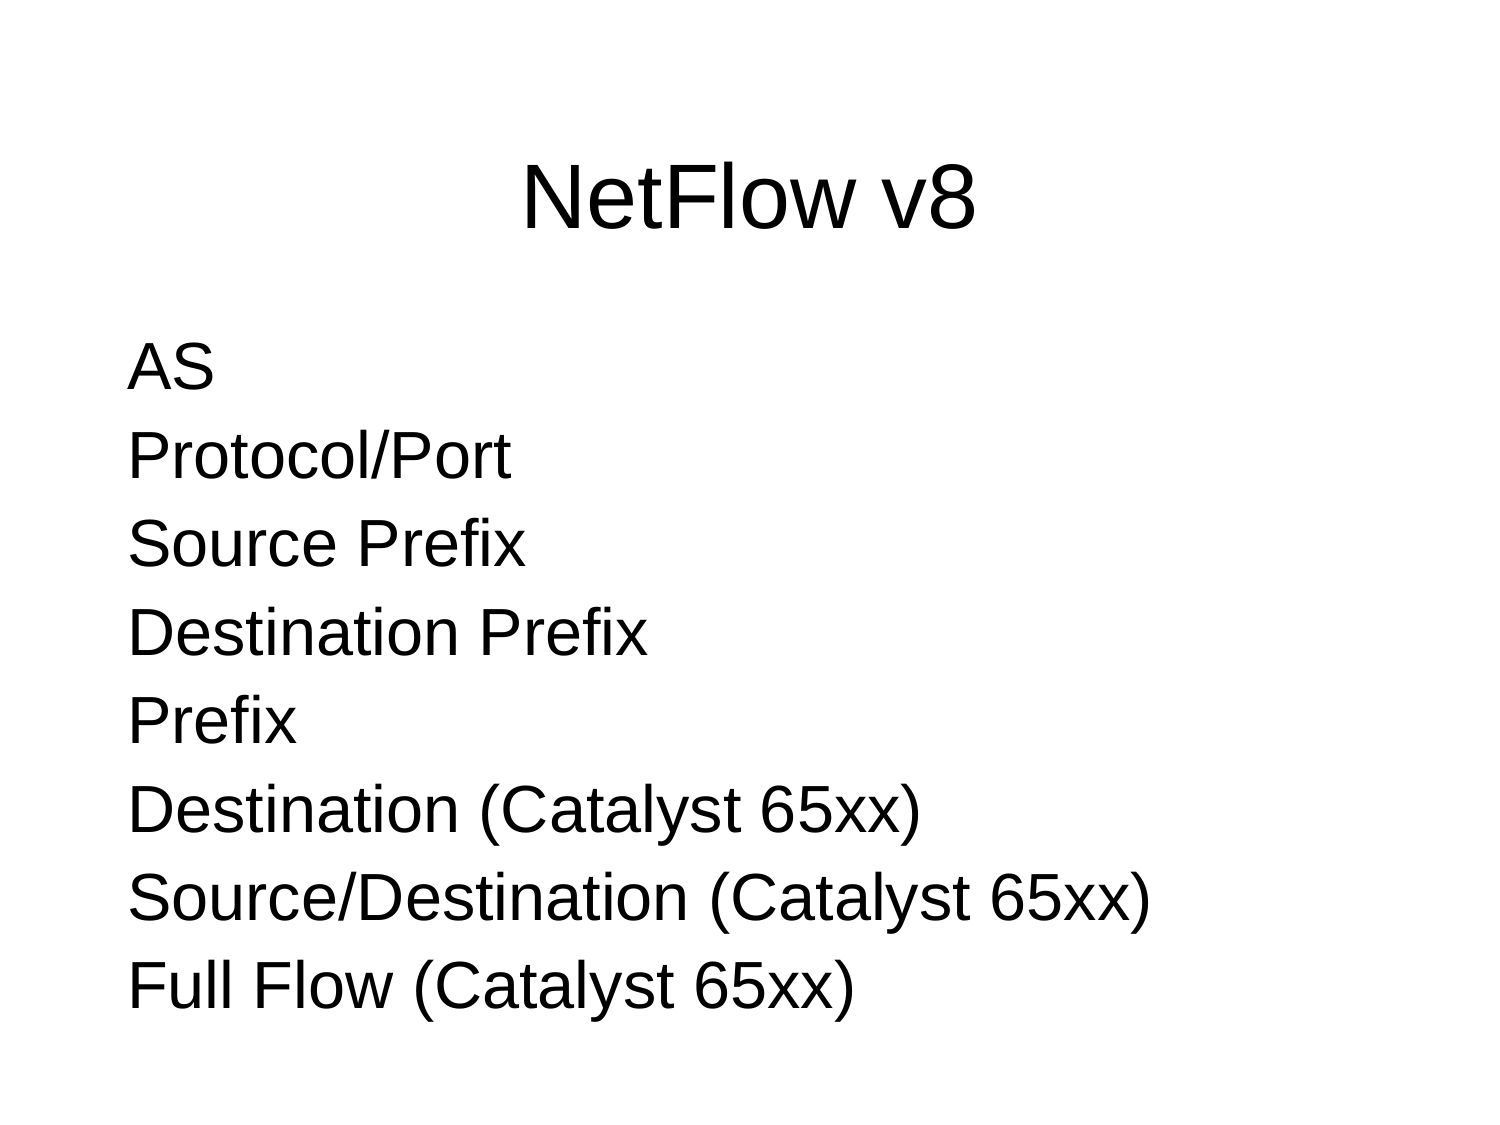

# NetFlow v8
AS
Protocol/Port
Source Prefix
Destination Prefix
Prefix
Destination (Catalyst 65xx)
Source/Destination (Catalyst 65xx)
Full Flow (Catalyst 65xx)